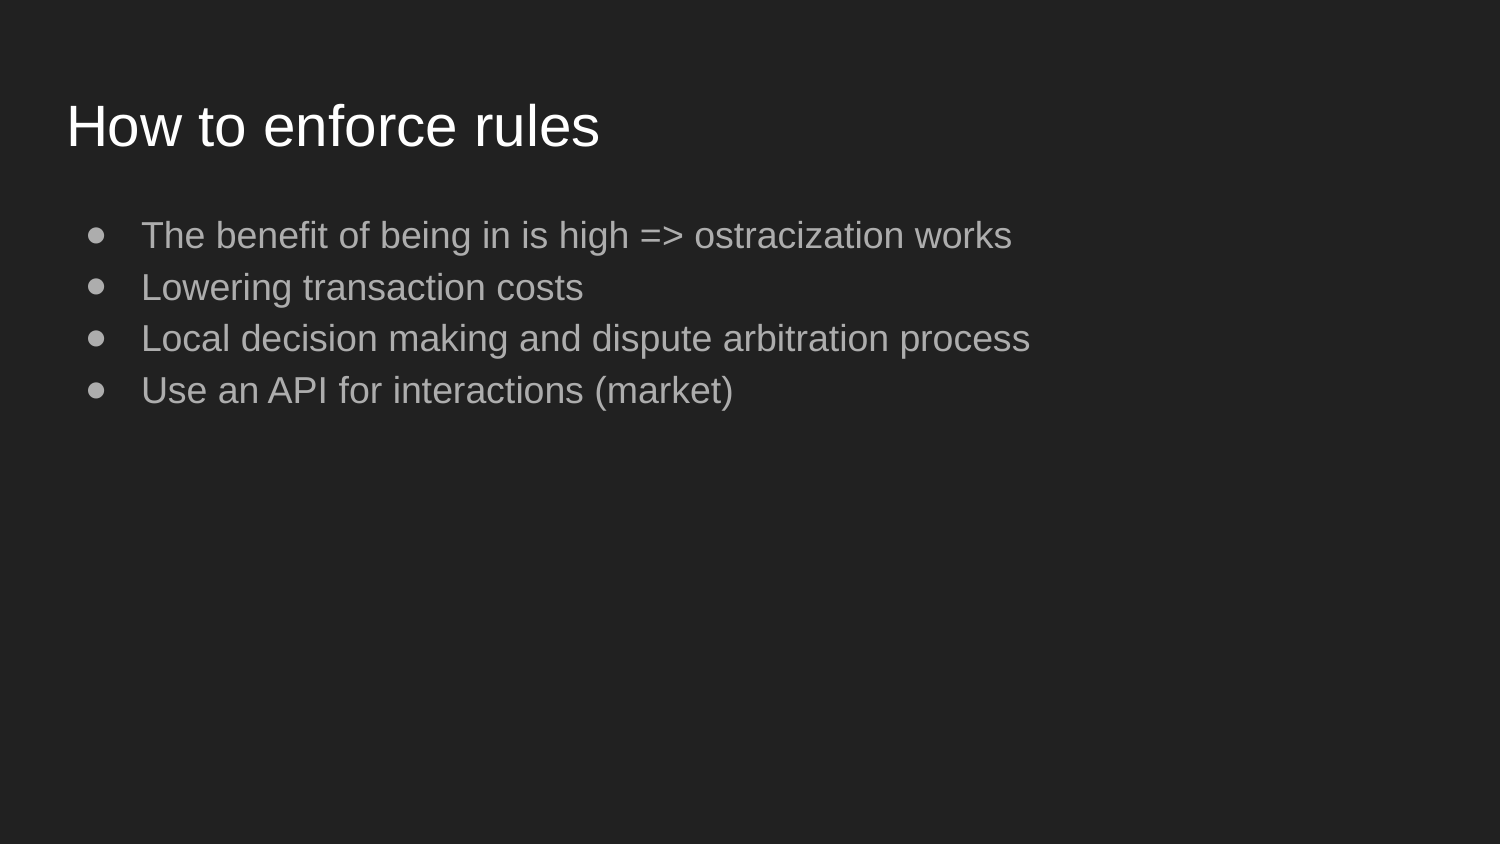

# How to enforce rules
The benefit of being in is high => ostracization works
Lowering transaction costs
Local decision making and dispute arbitration process
Use an API for interactions (market)